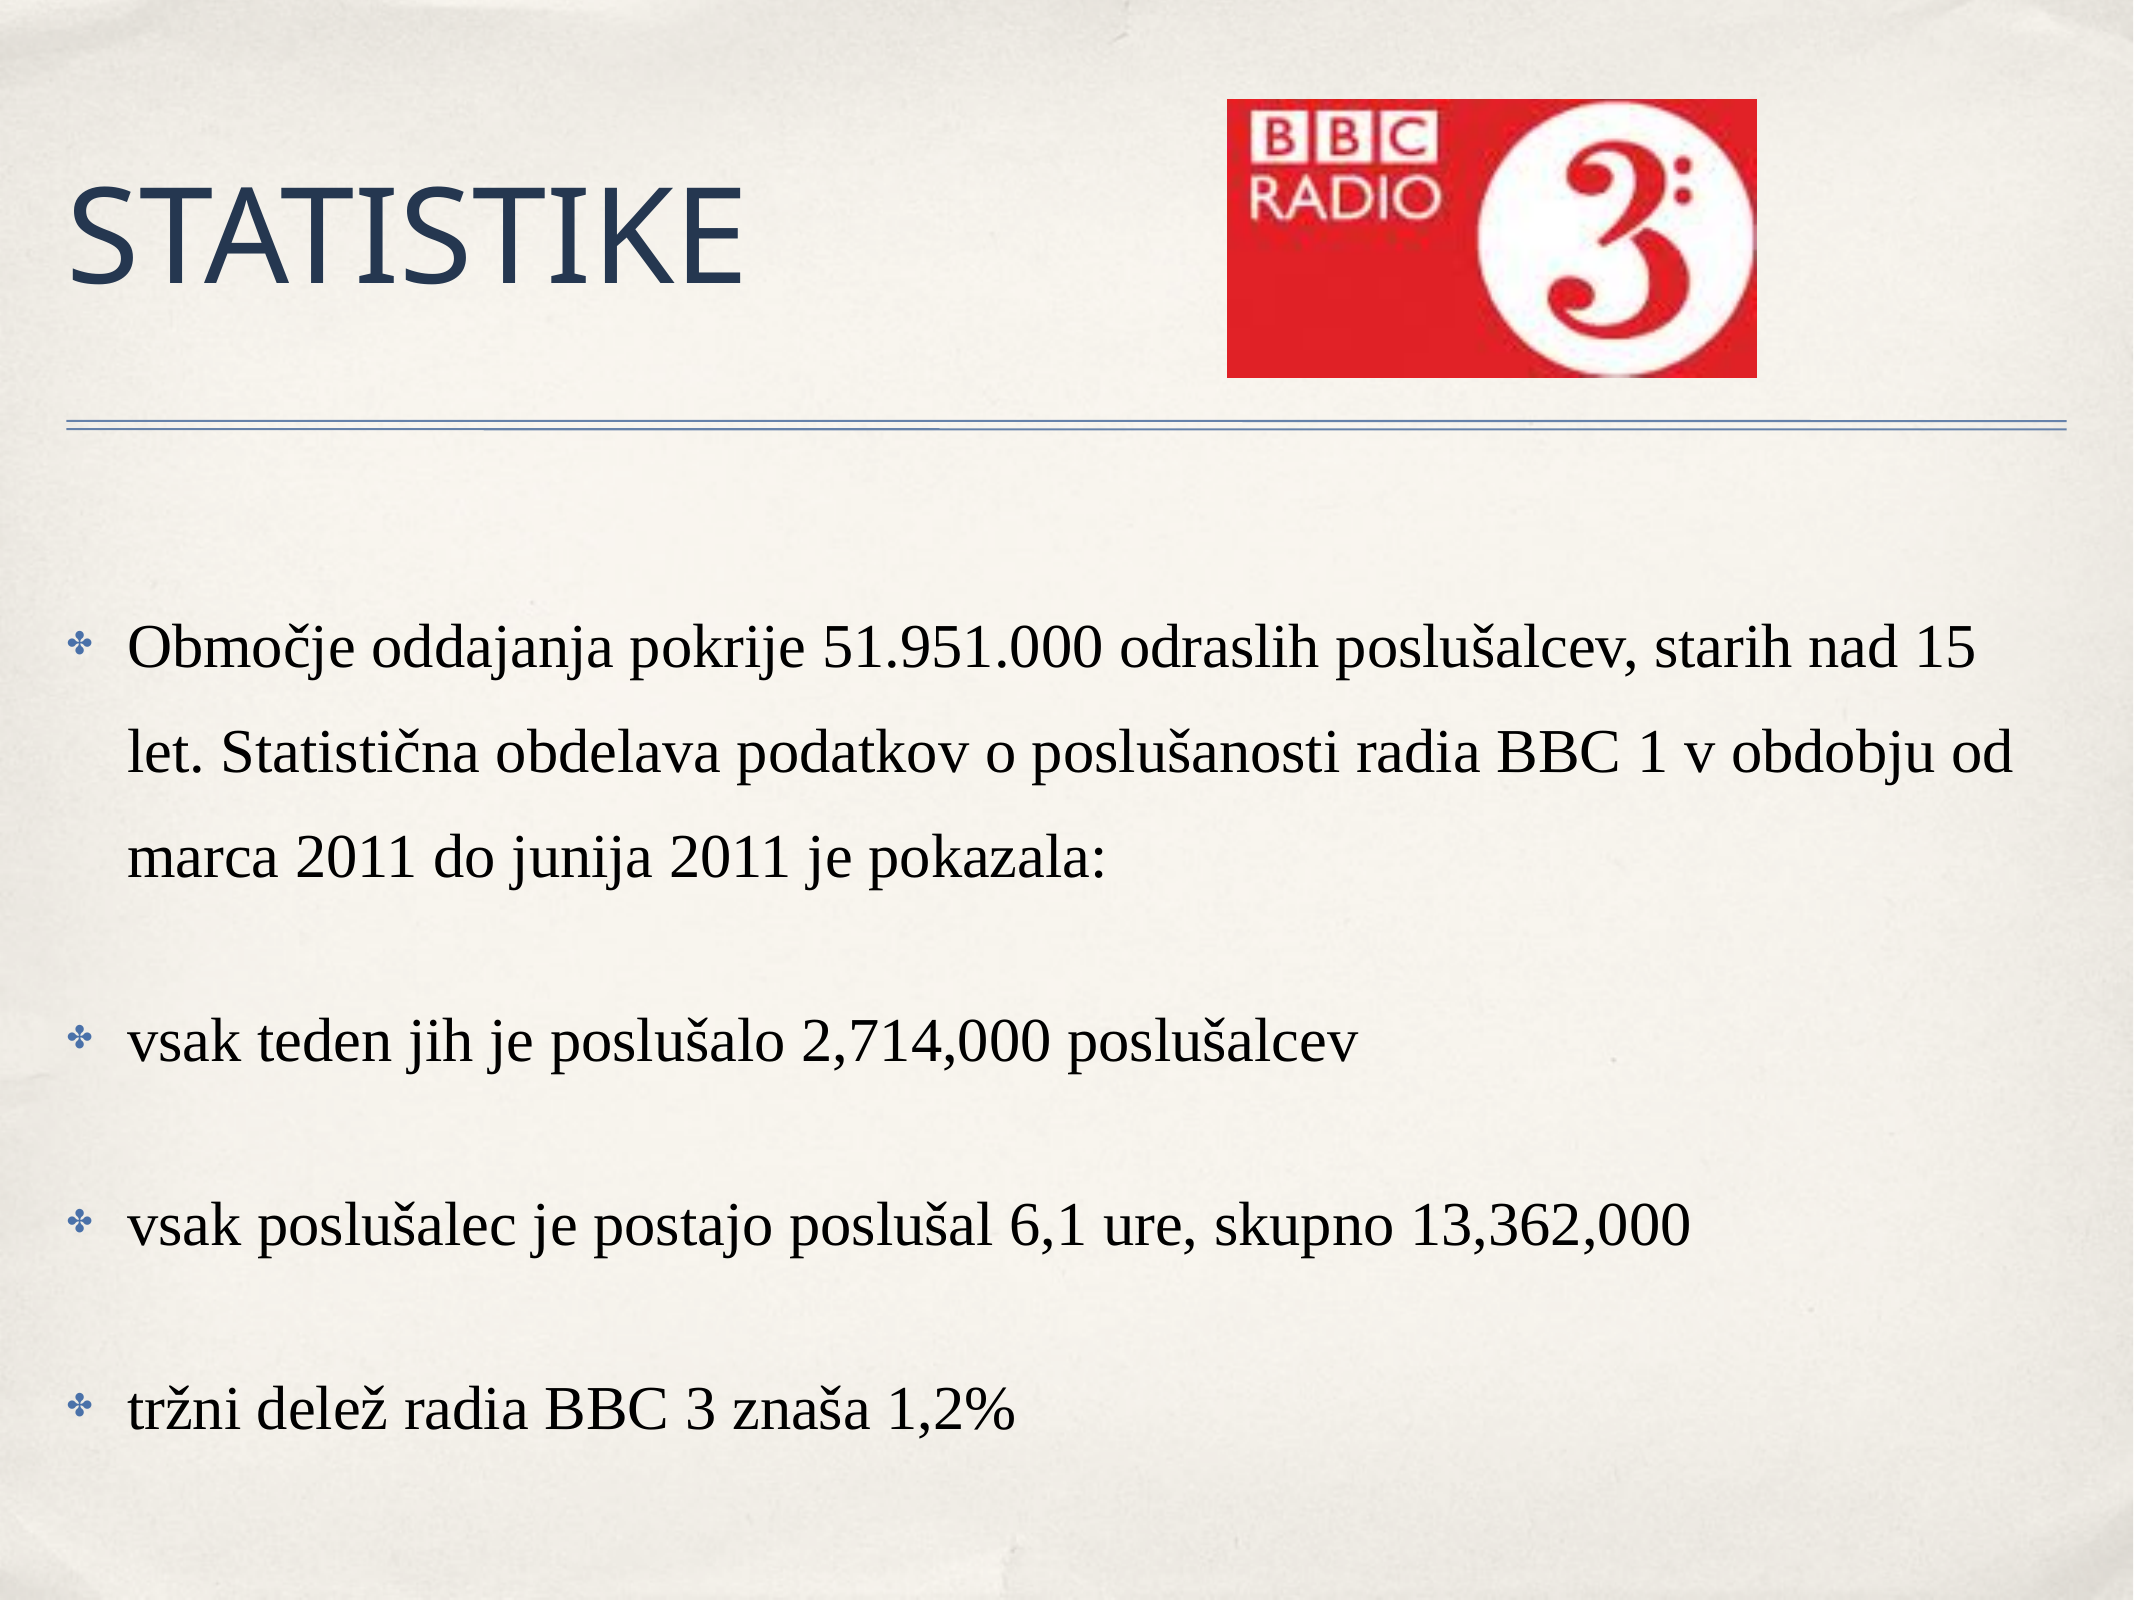

# STATISTIKE
Območje oddajanja pokrije 51.951.000 odraslih poslušalcev, starih nad 15 let. Statistična obdelava podatkov o poslušanosti radia BBC 1 v obdobju od marca 2011 do junija 2011 je pokazala:
vsak teden jih je poslušalo 2,714,000 poslušalcev
vsak poslušalec je postajo poslušal 6,1 ure, skupno 13,362,000
tržni delež radia BBC 3 znaša 1,2%